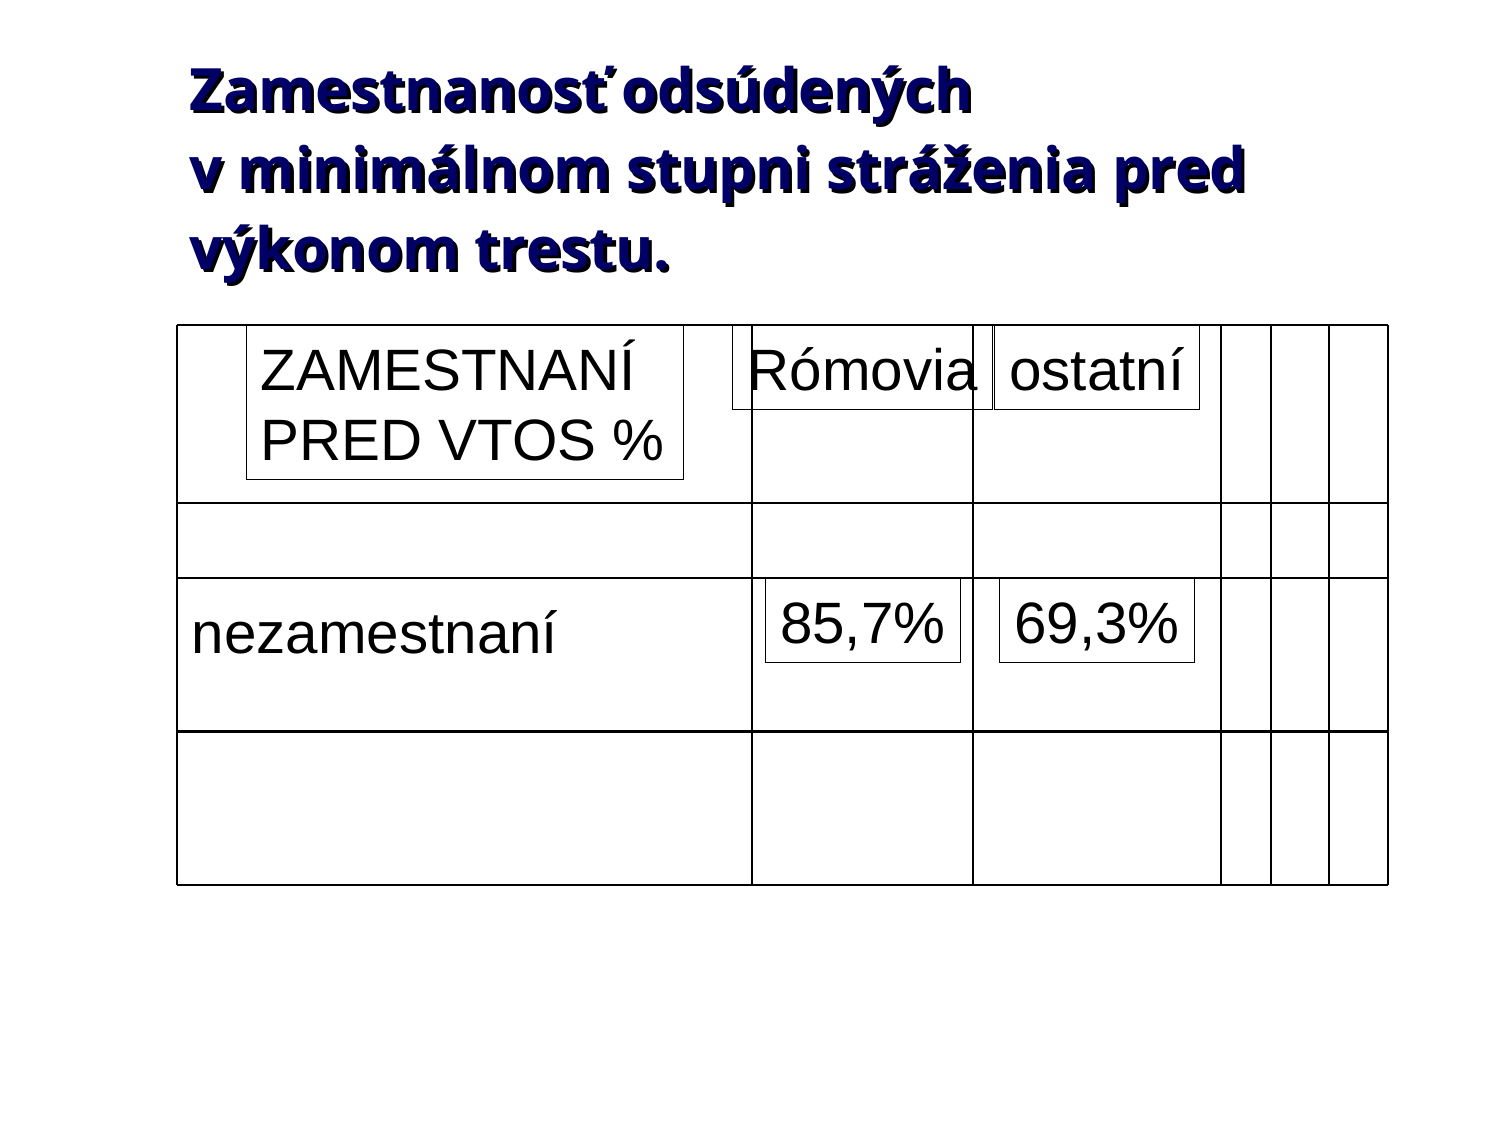

# Zamestnanosť odsúdených v minimálnom stupni stráženia pred výkonom trestu.
ZAMESTNANÍ
PRED VTOS %
Rómovia
ostatní
nezamestnaní pred VTOS
85,7%
69,3%
5